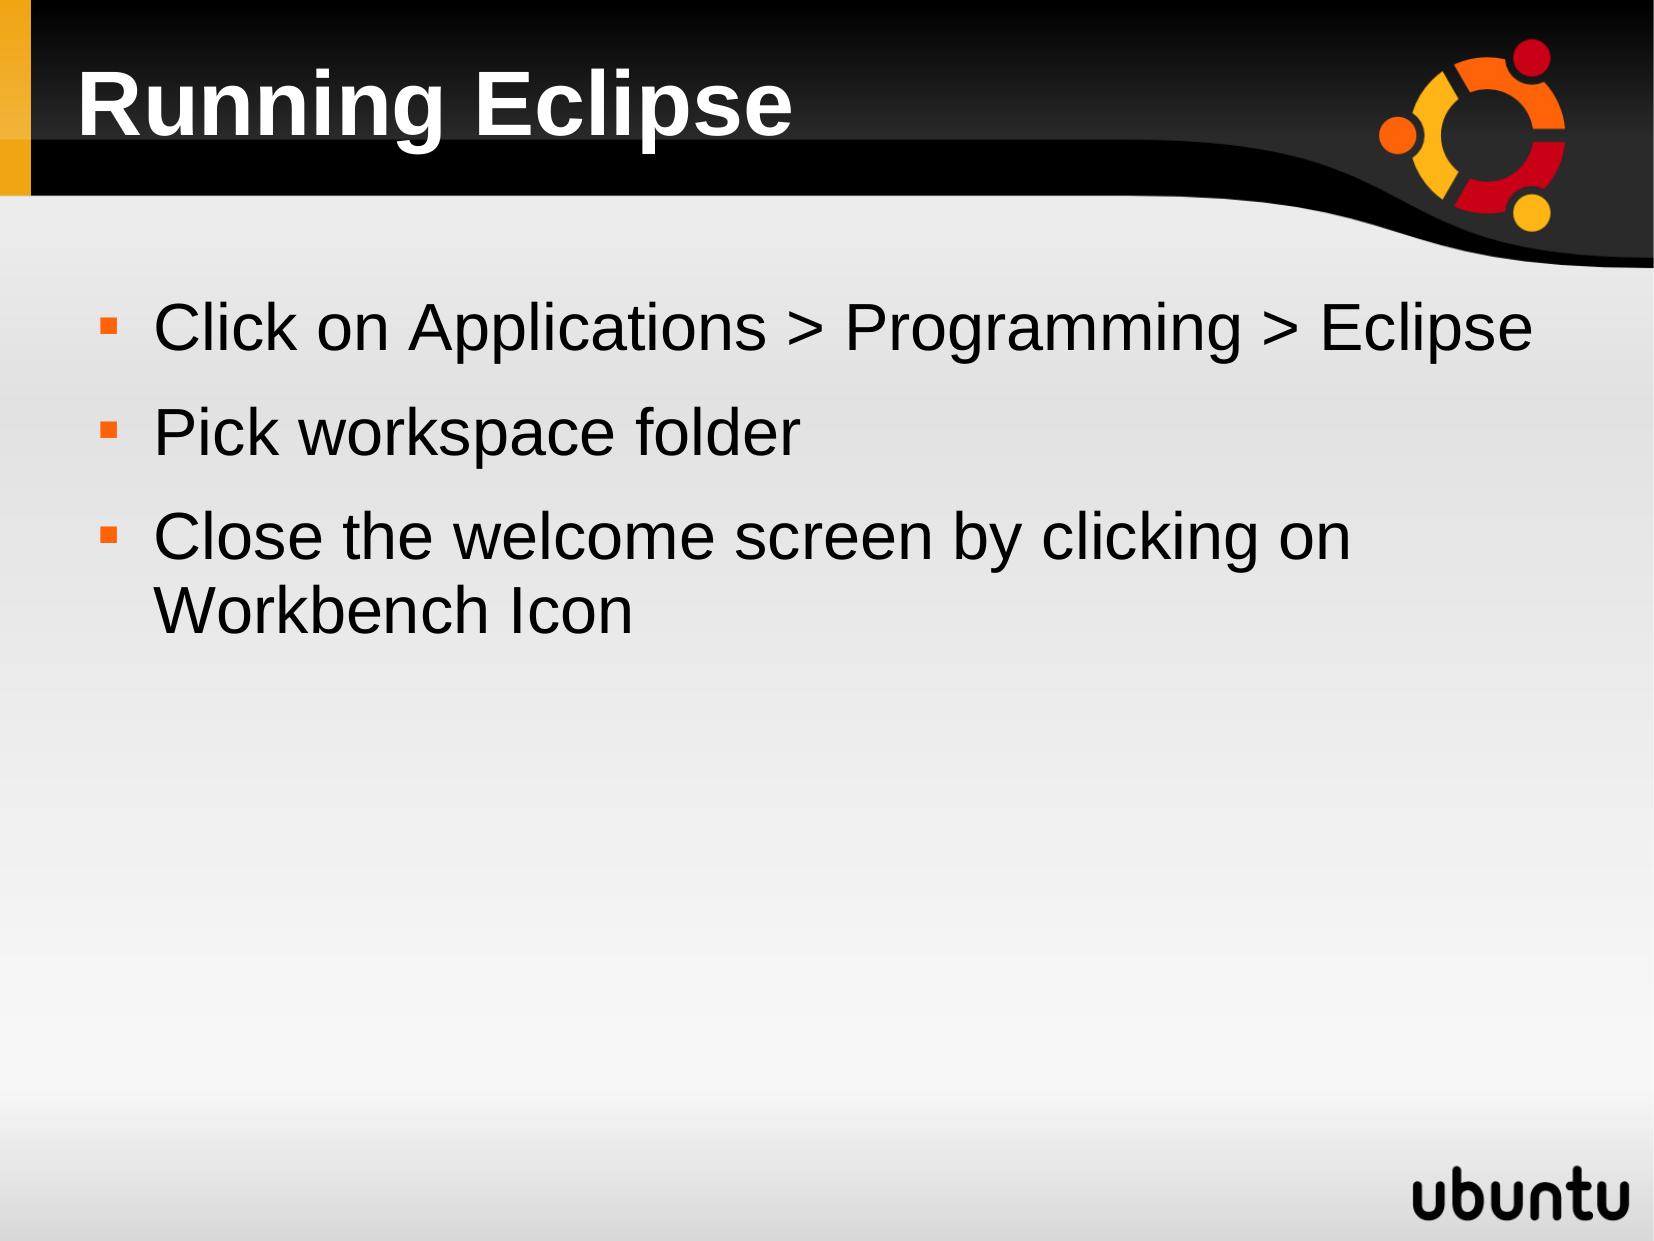

# Running Eclipse
Click on Applications > Programming > Eclipse
Pick workspace folder
Close the welcome screen by clicking on Workbench Icon